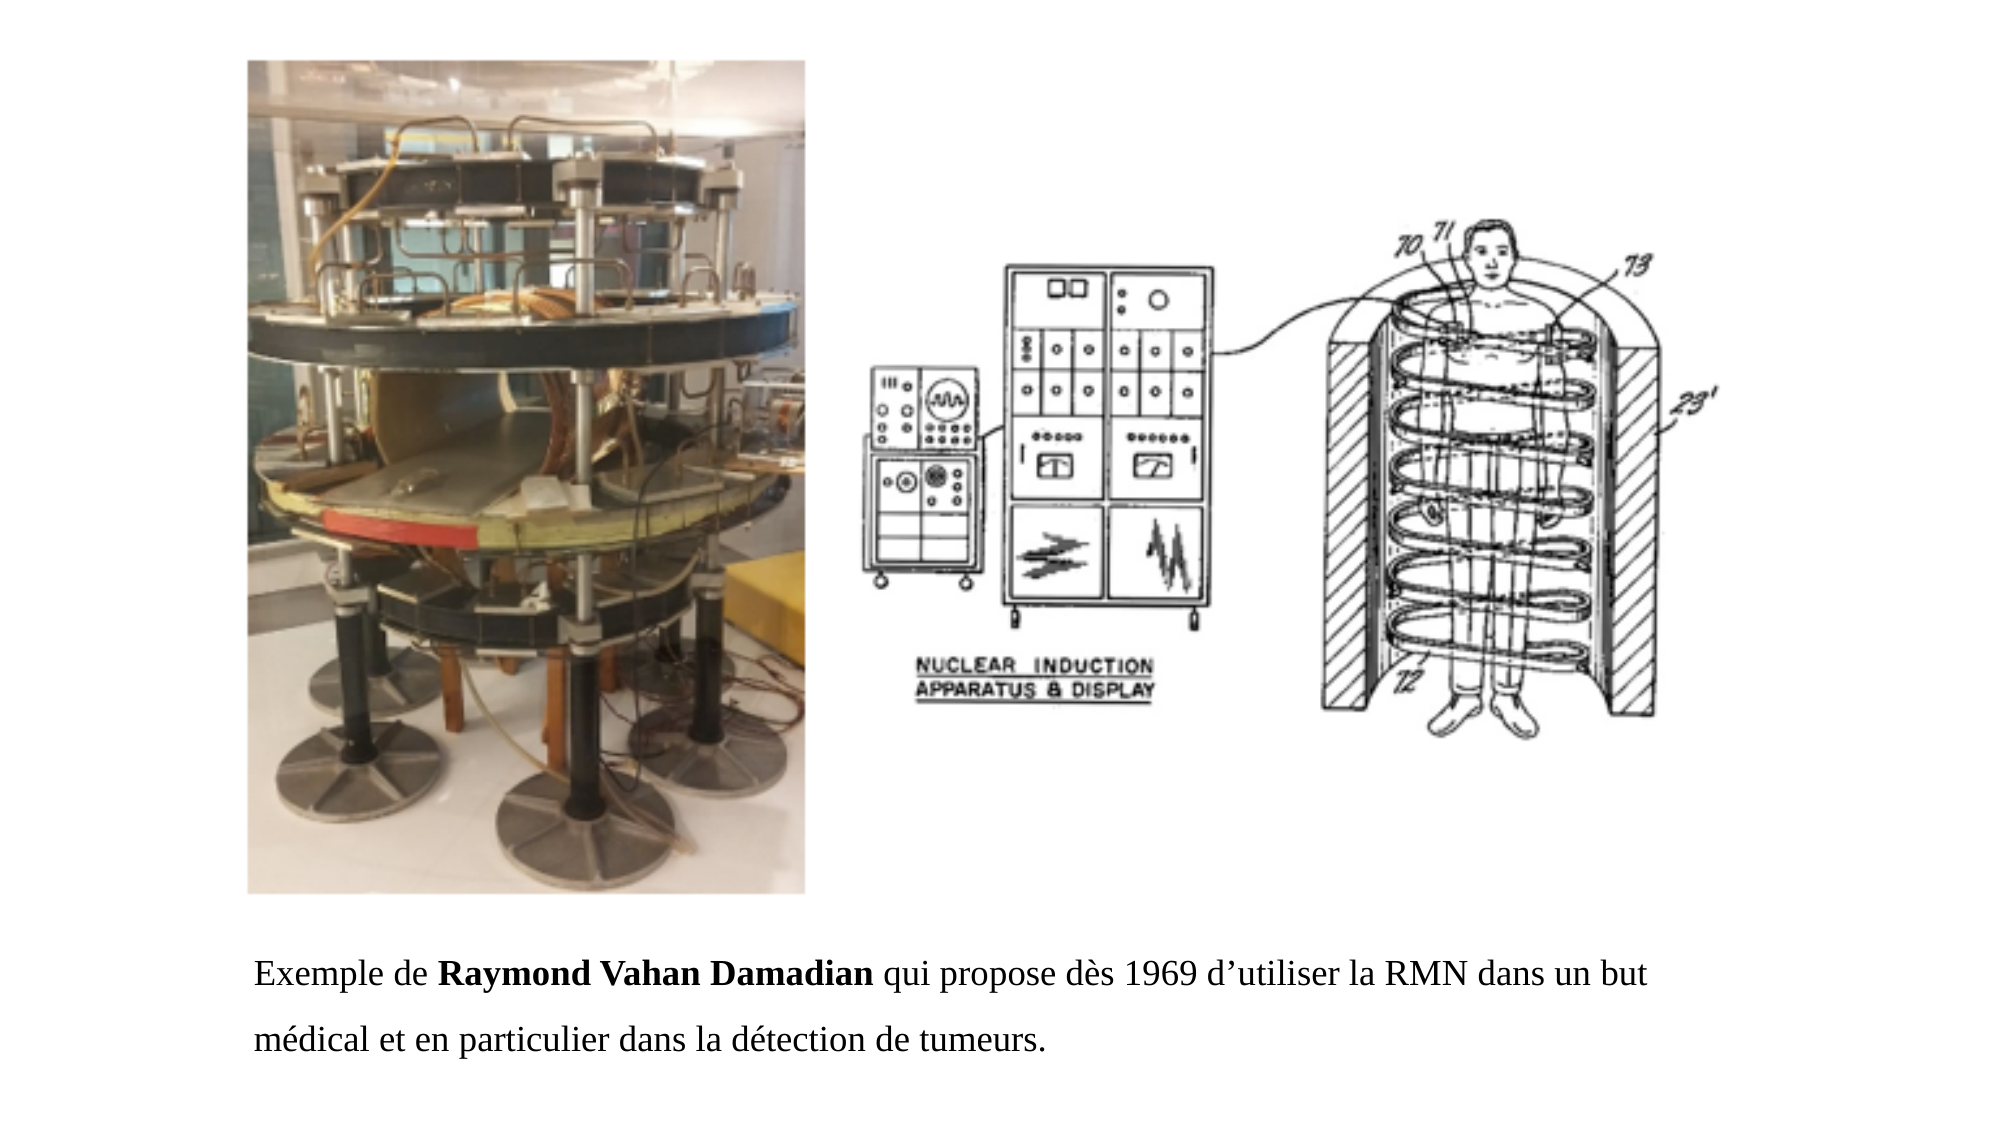

# Exemple de Raymond Vahan Damadian qui propose dès 1969 d’utiliser la RMN dans un but médical et en particulier dans la détection de tumeurs.